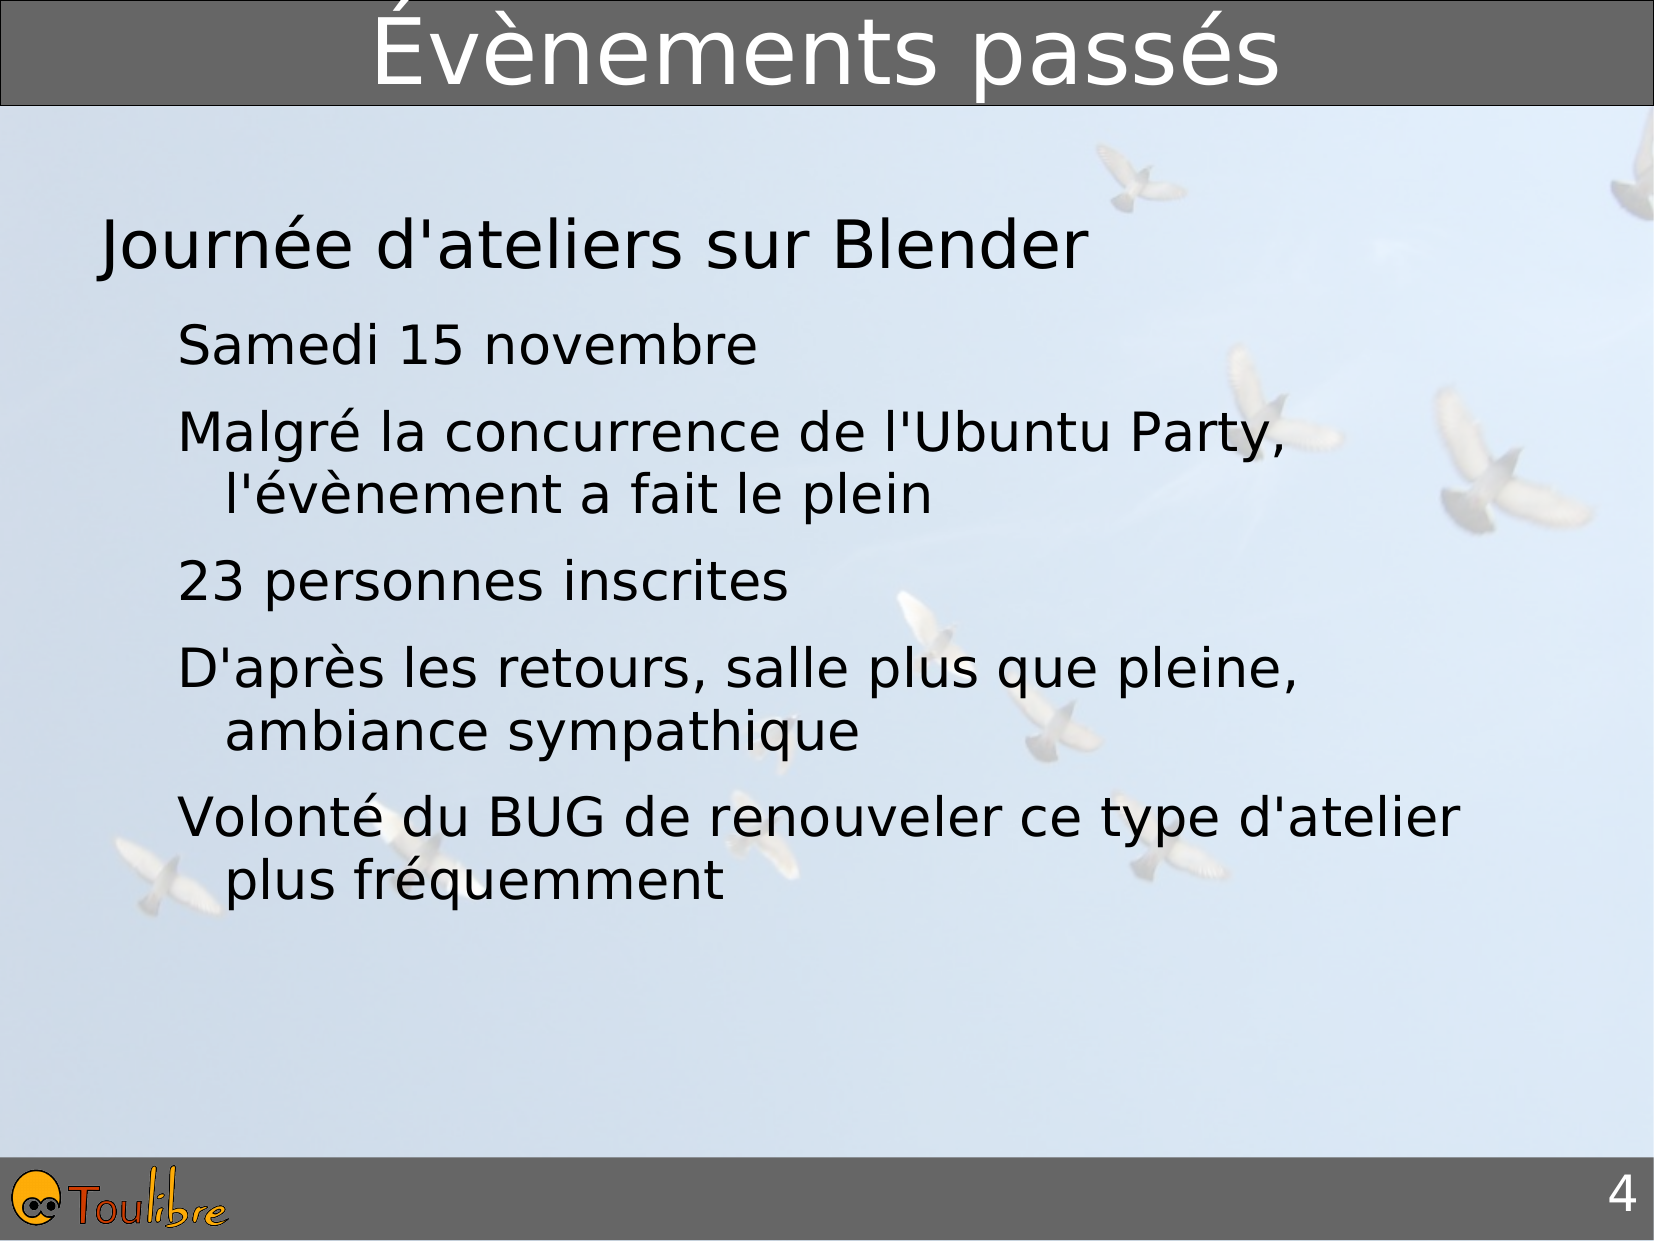

# Évènements passés
Journée d'ateliers sur Blender
Samedi 15 novembre
Malgré la concurrence de l'Ubuntu Party, l'évènement a fait le plein
23 personnes inscrites
D'après les retours, salle plus que pleine, ambiance sympathique
Volonté du BUG de renouveler ce type d'atelier plus fréquemment